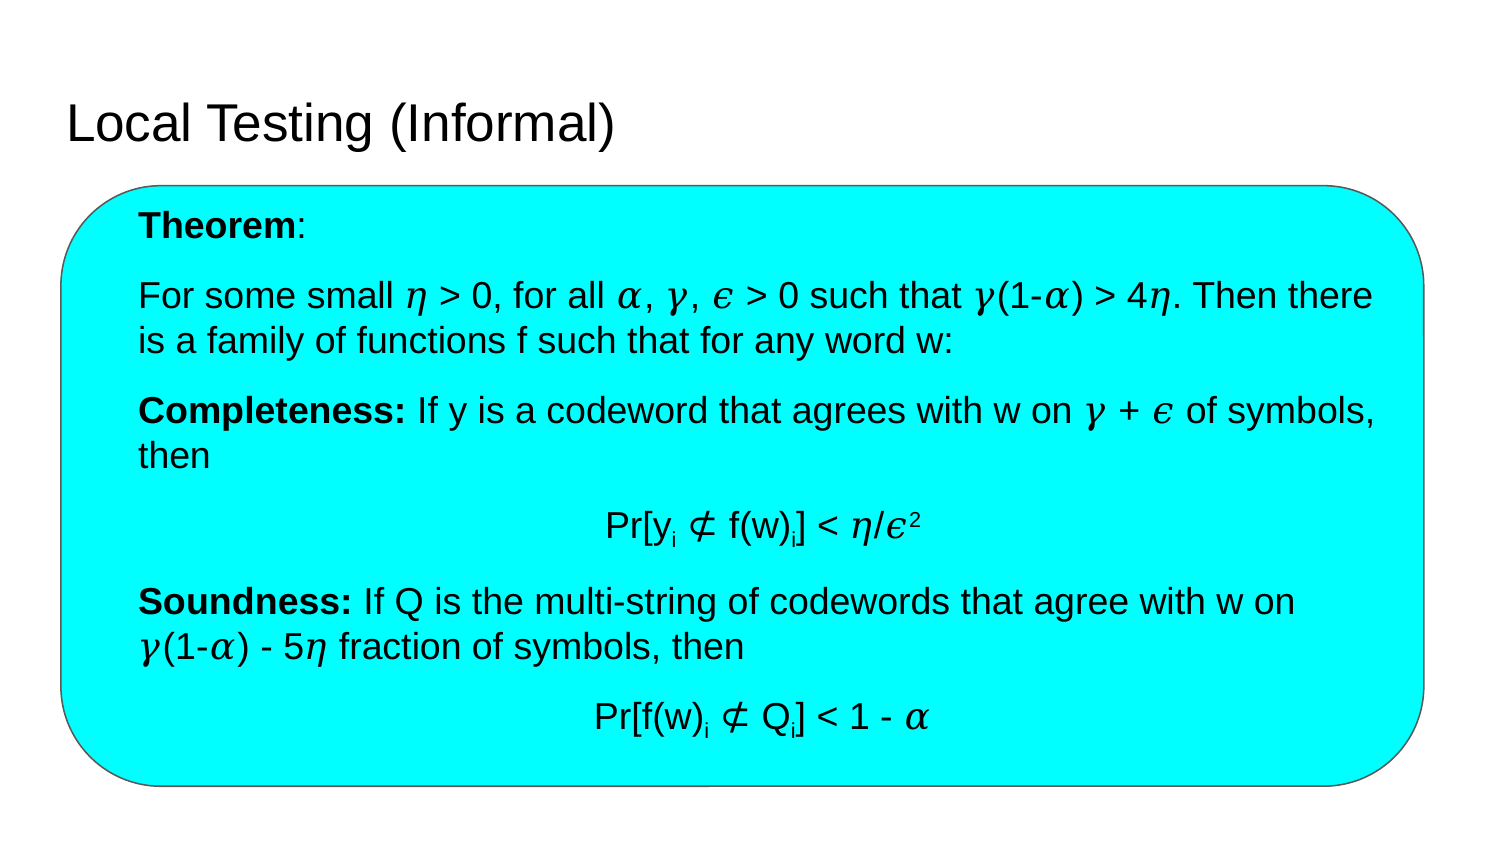

# Local Testing (Informal)
Theorem:
For some small 𝜂 > 0, for all 𝛼, 𝛾, 𝜖 > 0 such that 𝛾(1-𝛼) > 4𝜂. Then there is a family of functions f such that for any word w:
Completeness: If y is a codeword that agrees with w on 𝛾 + 𝜖 of symbols, then
Pr[yi ⊄ f(w)i] < 𝜂/𝜖2
Soundness: If Q is the multi-string of codewords that agree with w on 𝛾(1-𝛼) - 5𝜂 fraction of symbols, then
Pr[f(w)i ⊄ Qi] < 1 - 𝛼